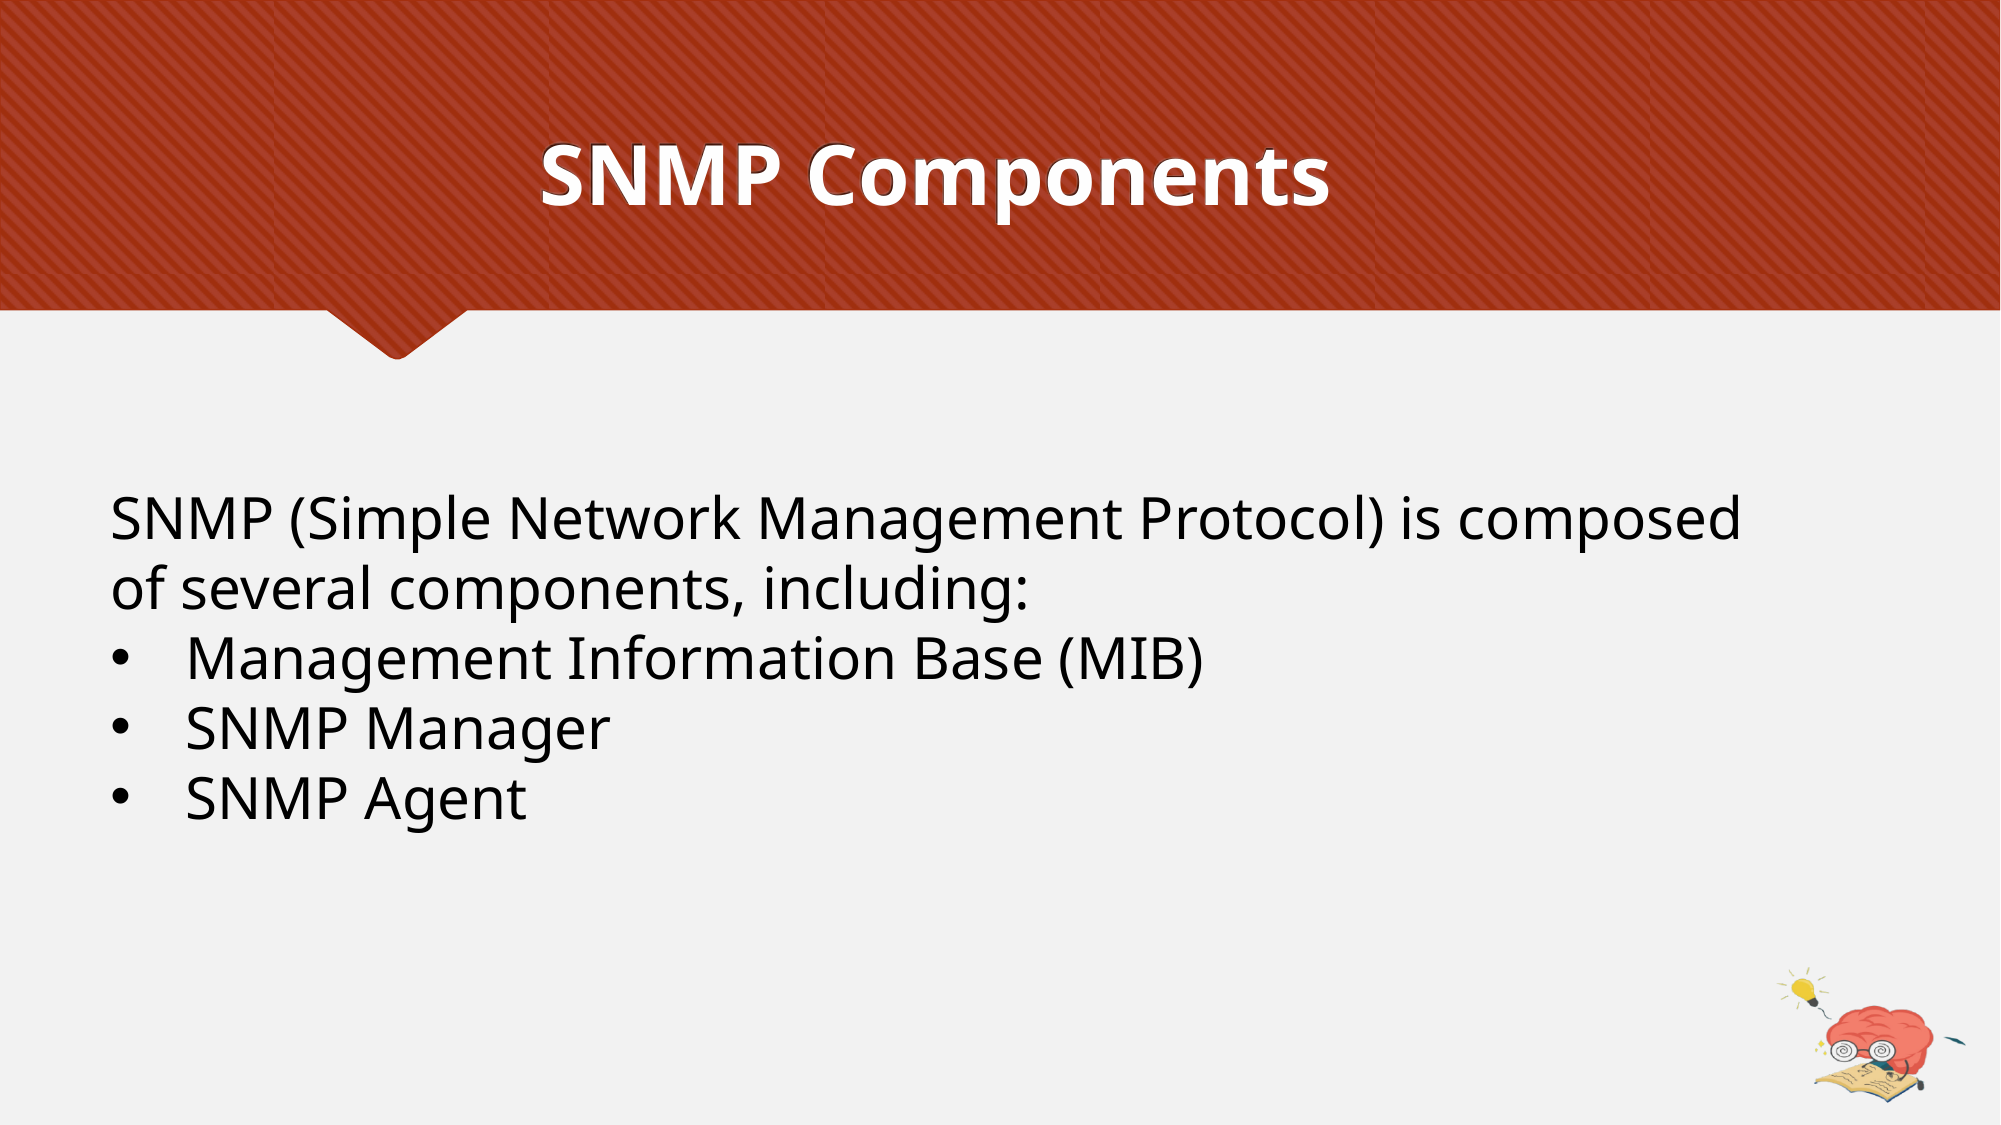

# SNMP Components
SNMP (Simple Network Management Protocol) is composed of several components, including:
Management Information Base (MIB)
SNMP Manager
SNMP Agent